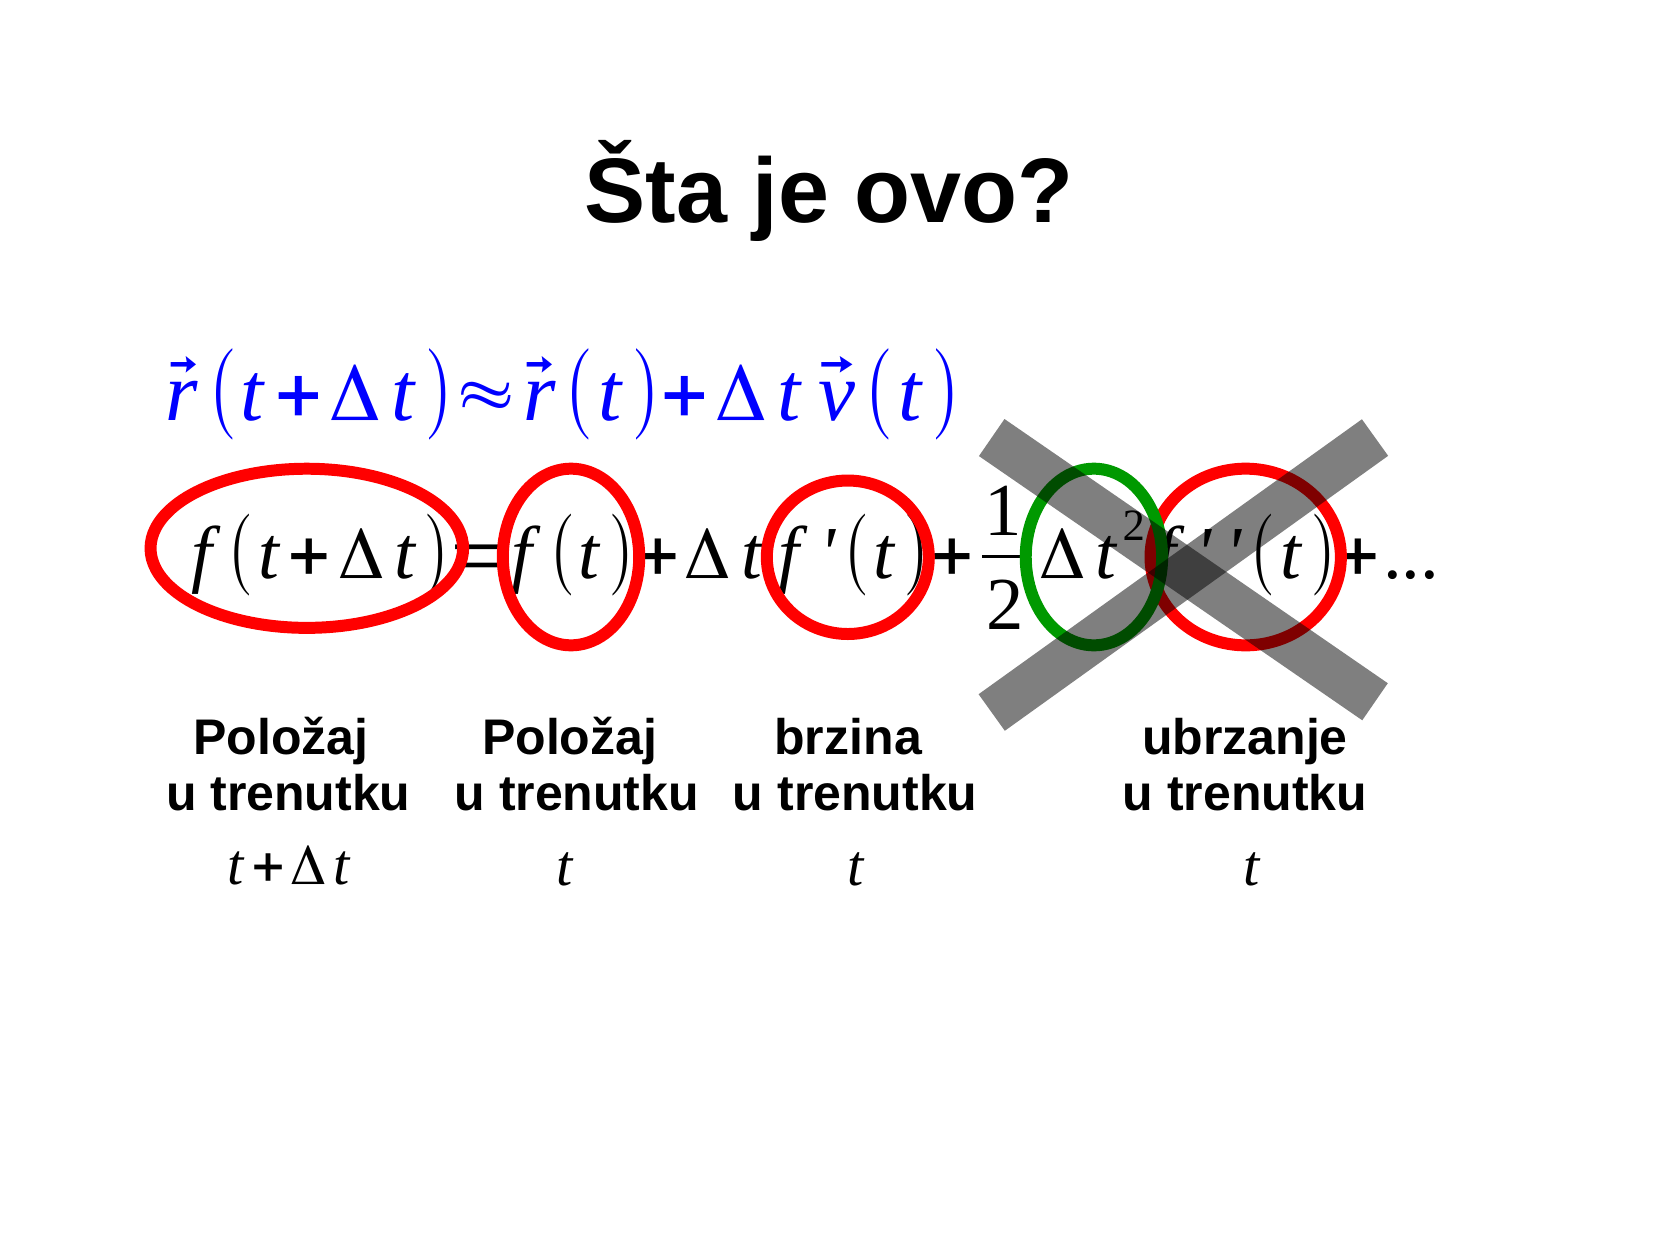

# Šta je ovo?
Položaj
u trenutku
Položaj
u trenutku
brzina
u trenutku
ubrzanje
u trenutku